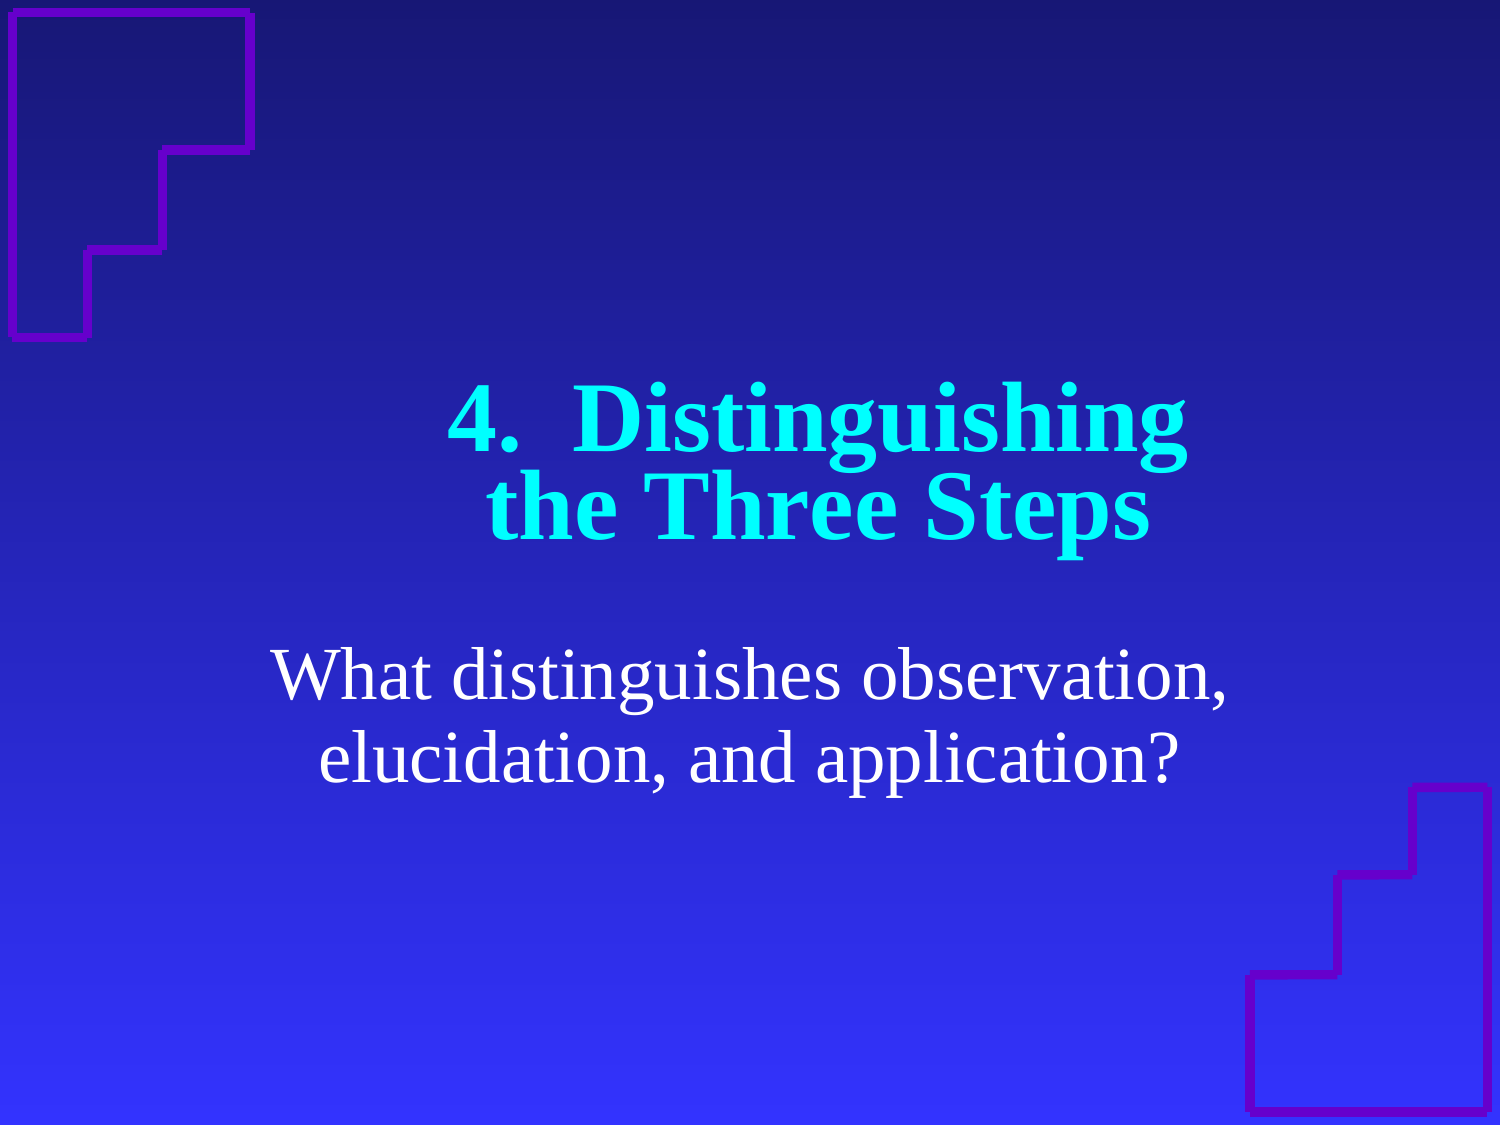

# 4. Distinguishing the Three Steps
What distinguishes observation, elucidation, and application?